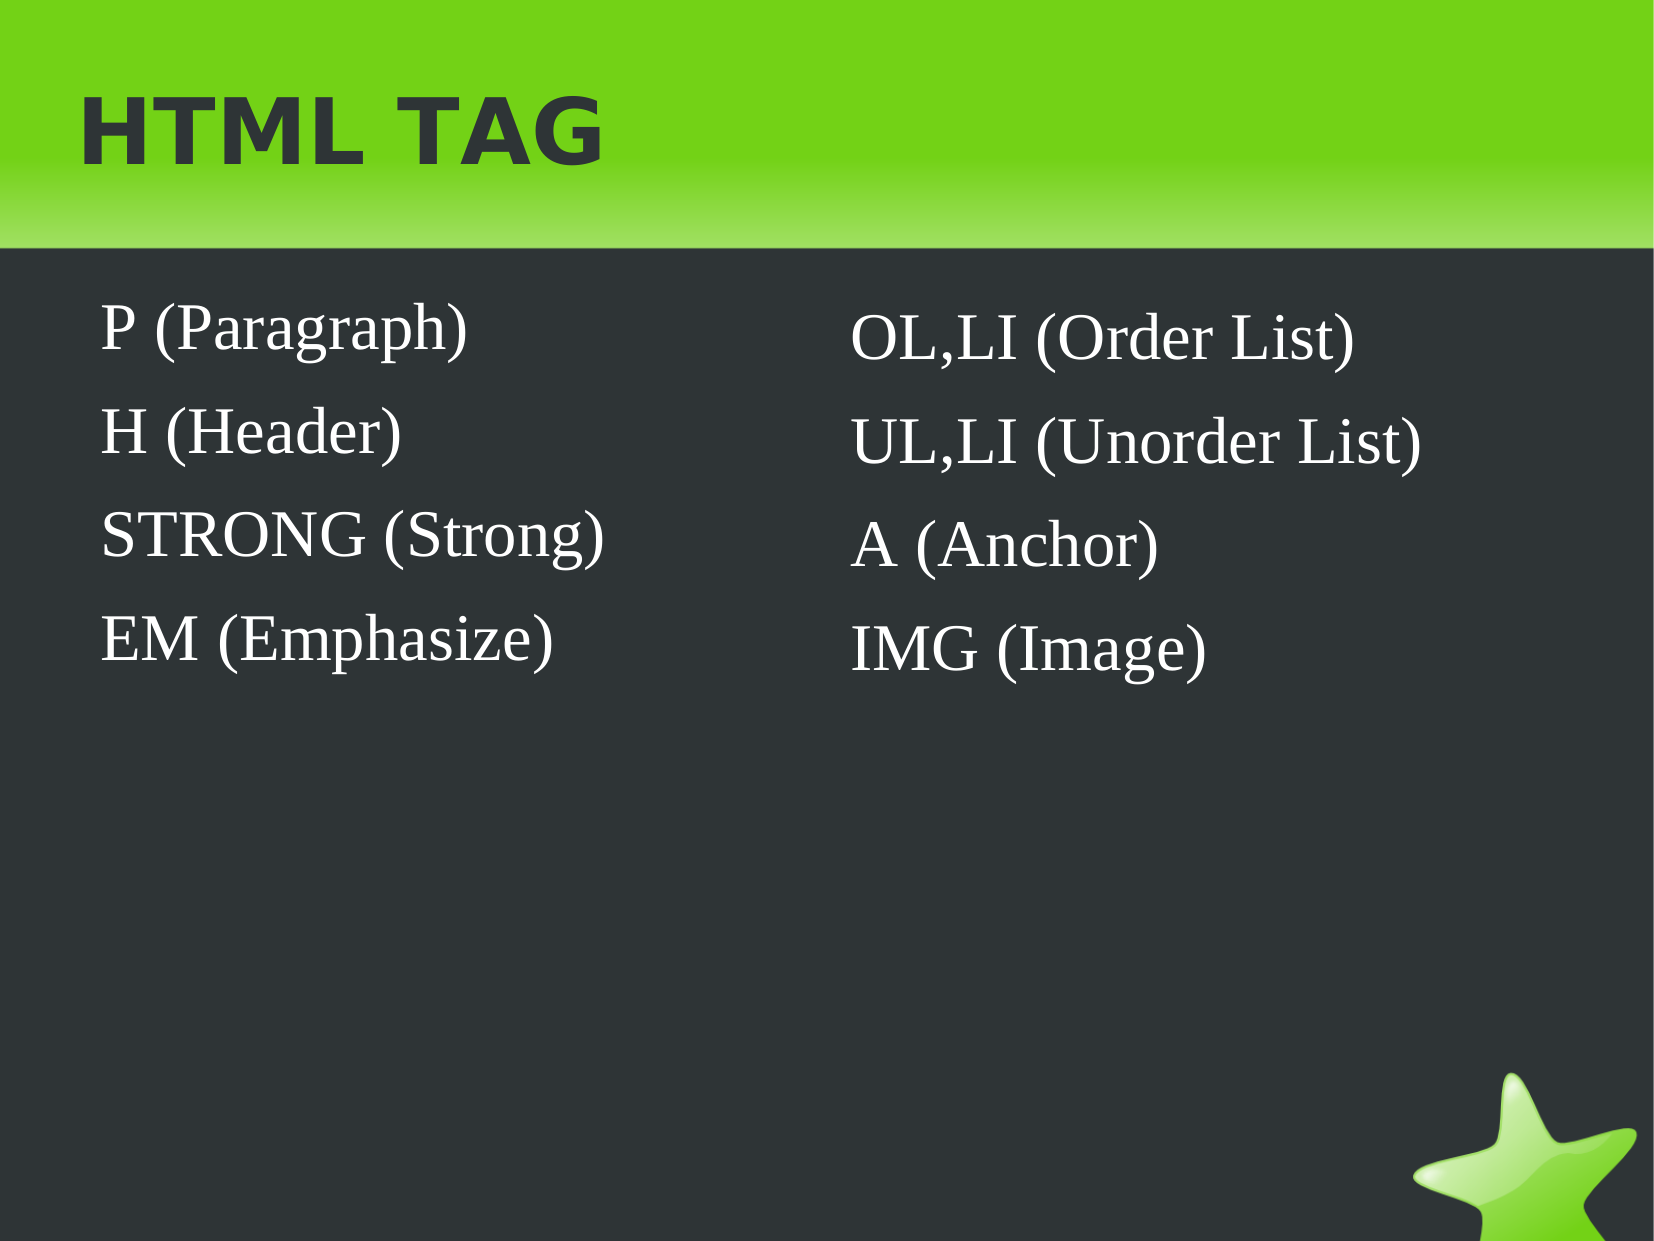

# HTML TAG
P (Paragraph)
H (Header)
STRONG (Strong)
EM (Emphasize)
OL,LI (Order List)
UL,LI (Unorder List)
A (Anchor)
IMG (Image)